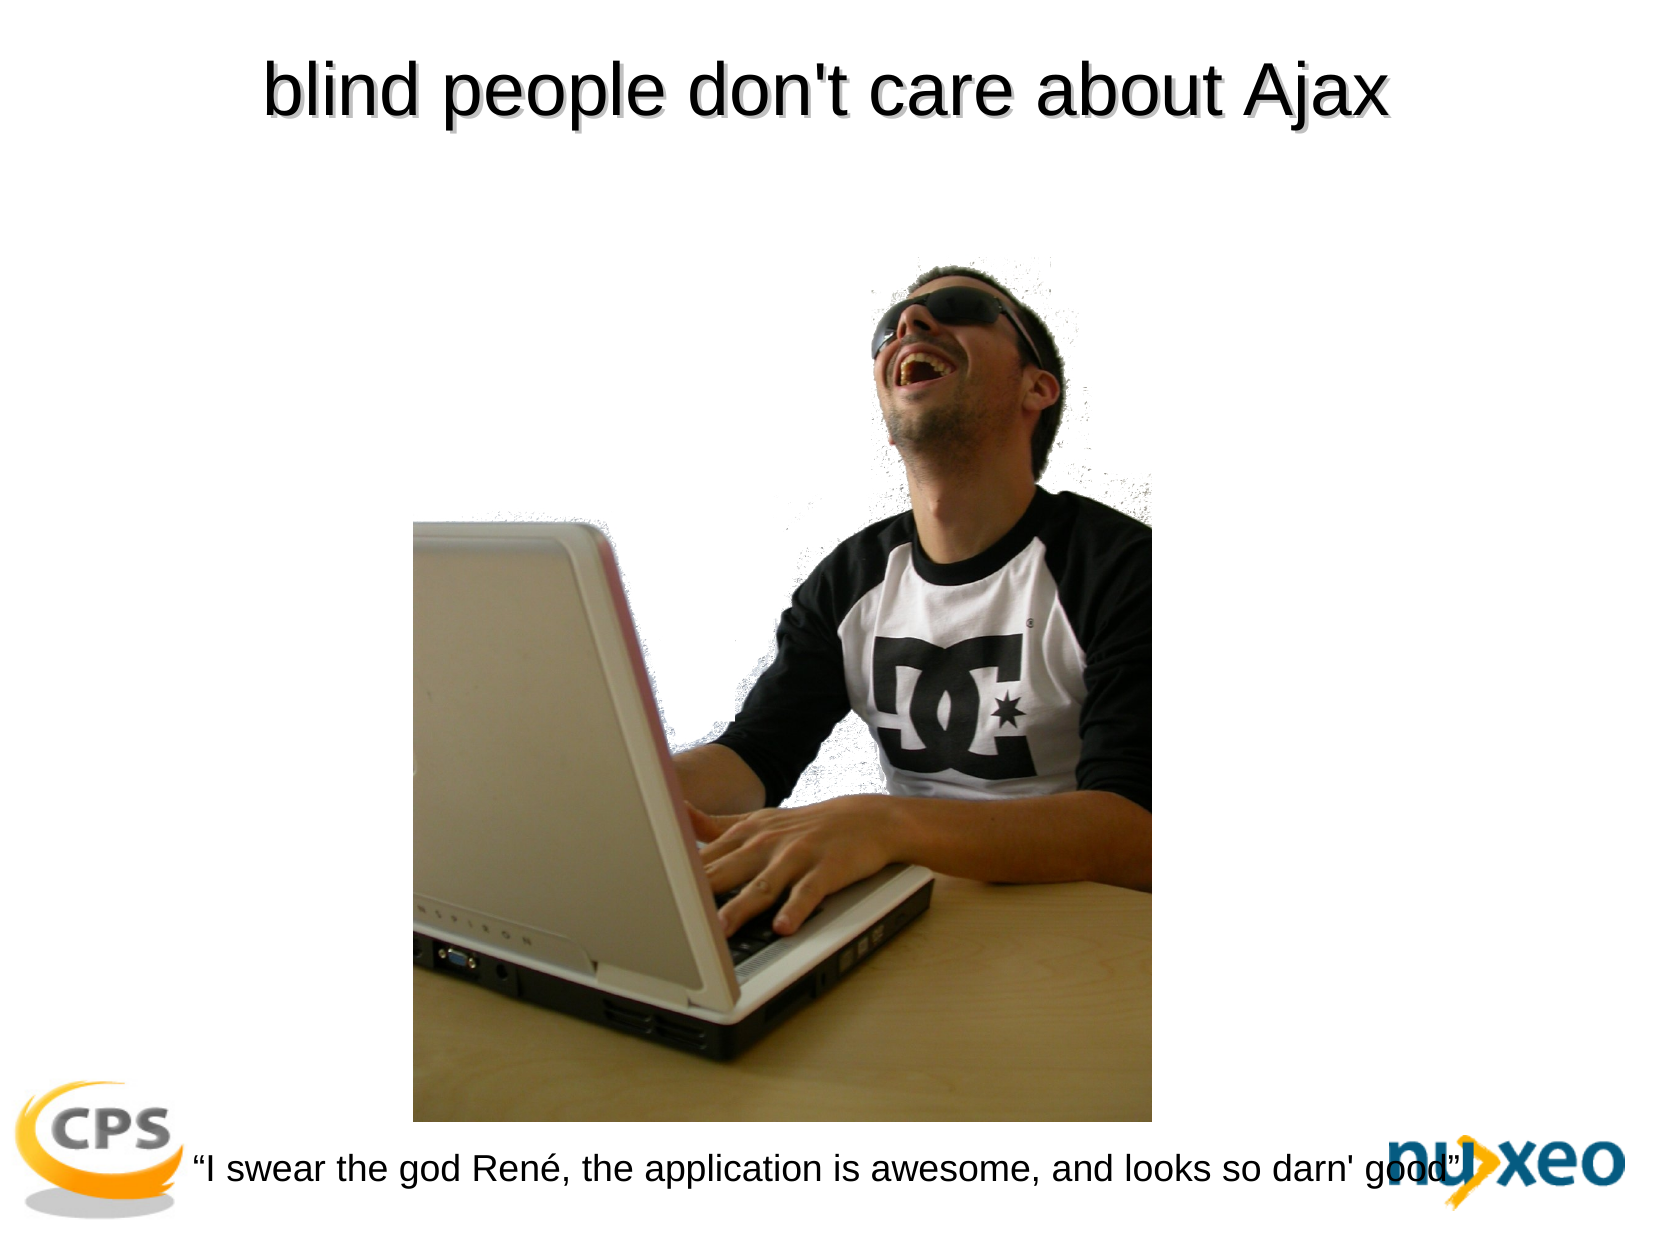

blind people don't care about Ajax
“I swear the god René, the application is awesome, and looks so darn' good”